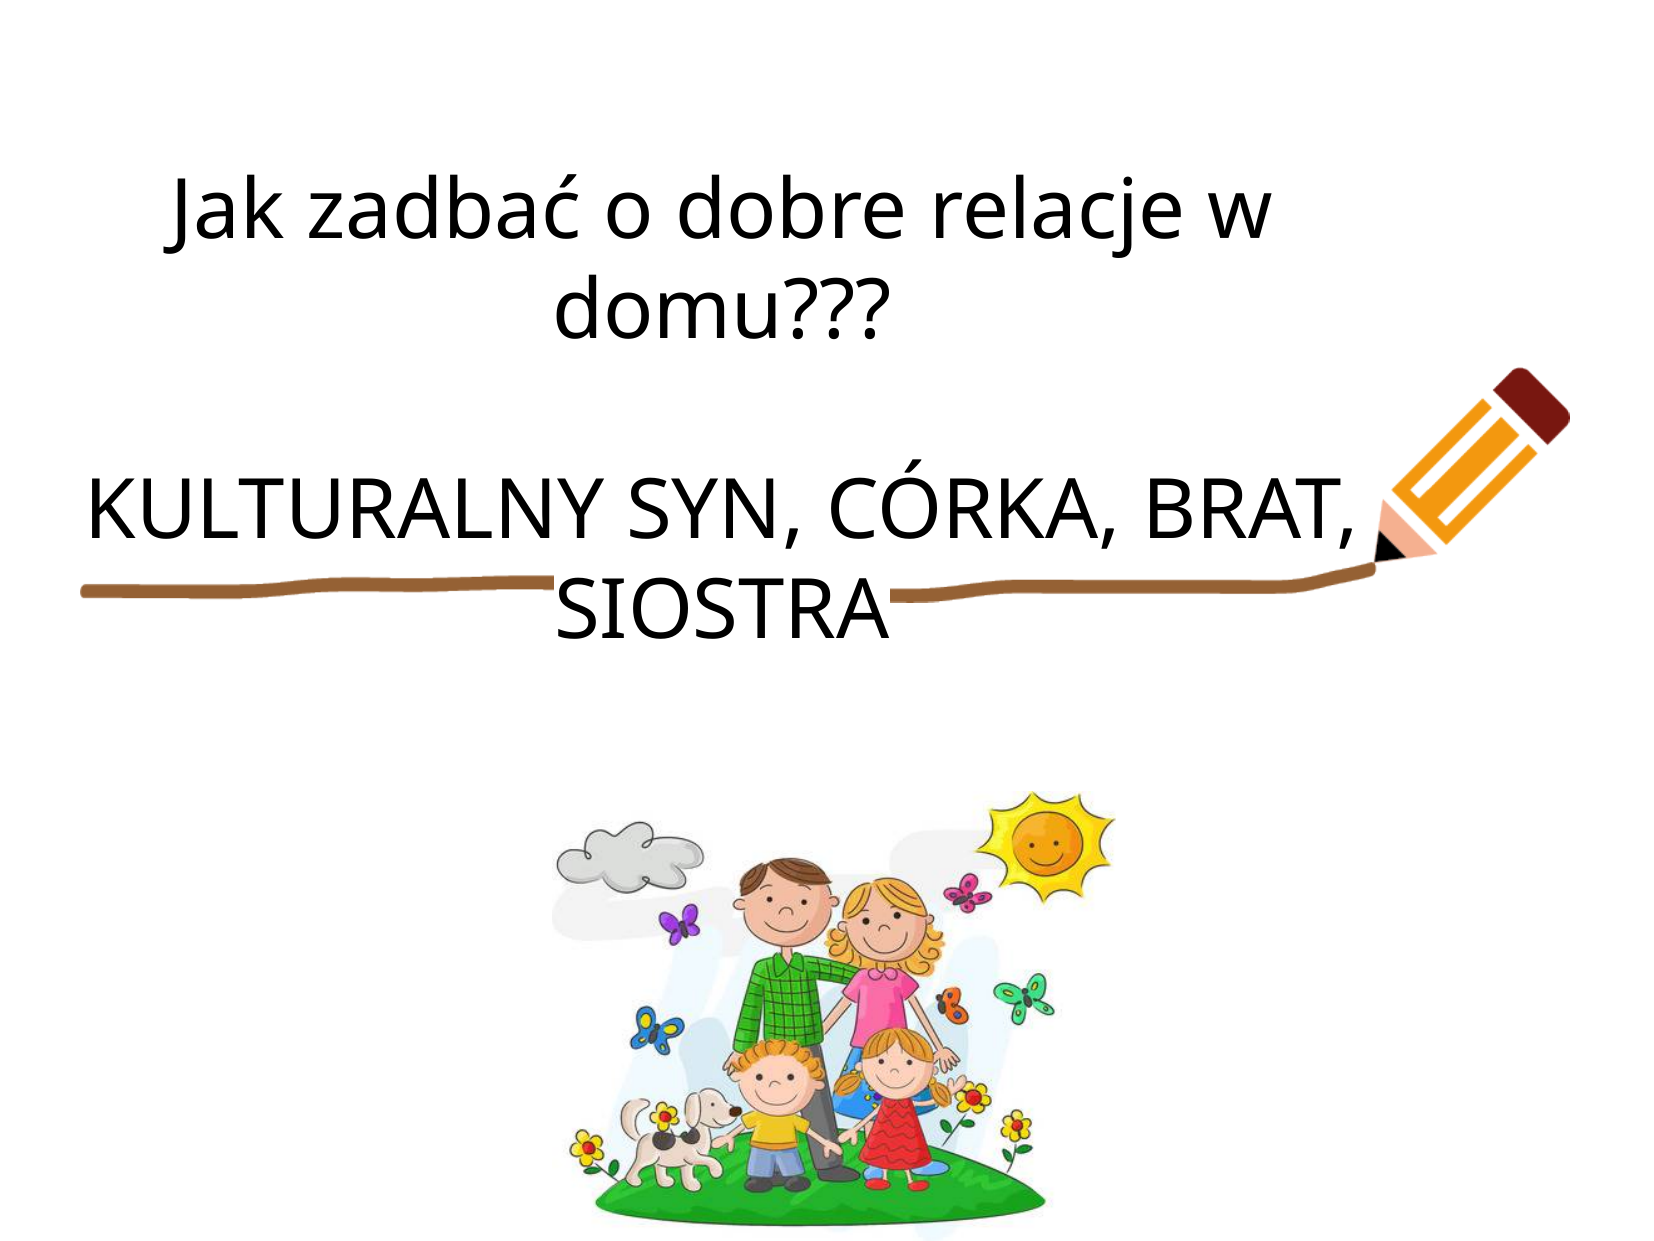

# Jak zadbać o dobre relacje w domu??? KULTURALNY SYN, CÓRKA, BRAT, SIOSTRA